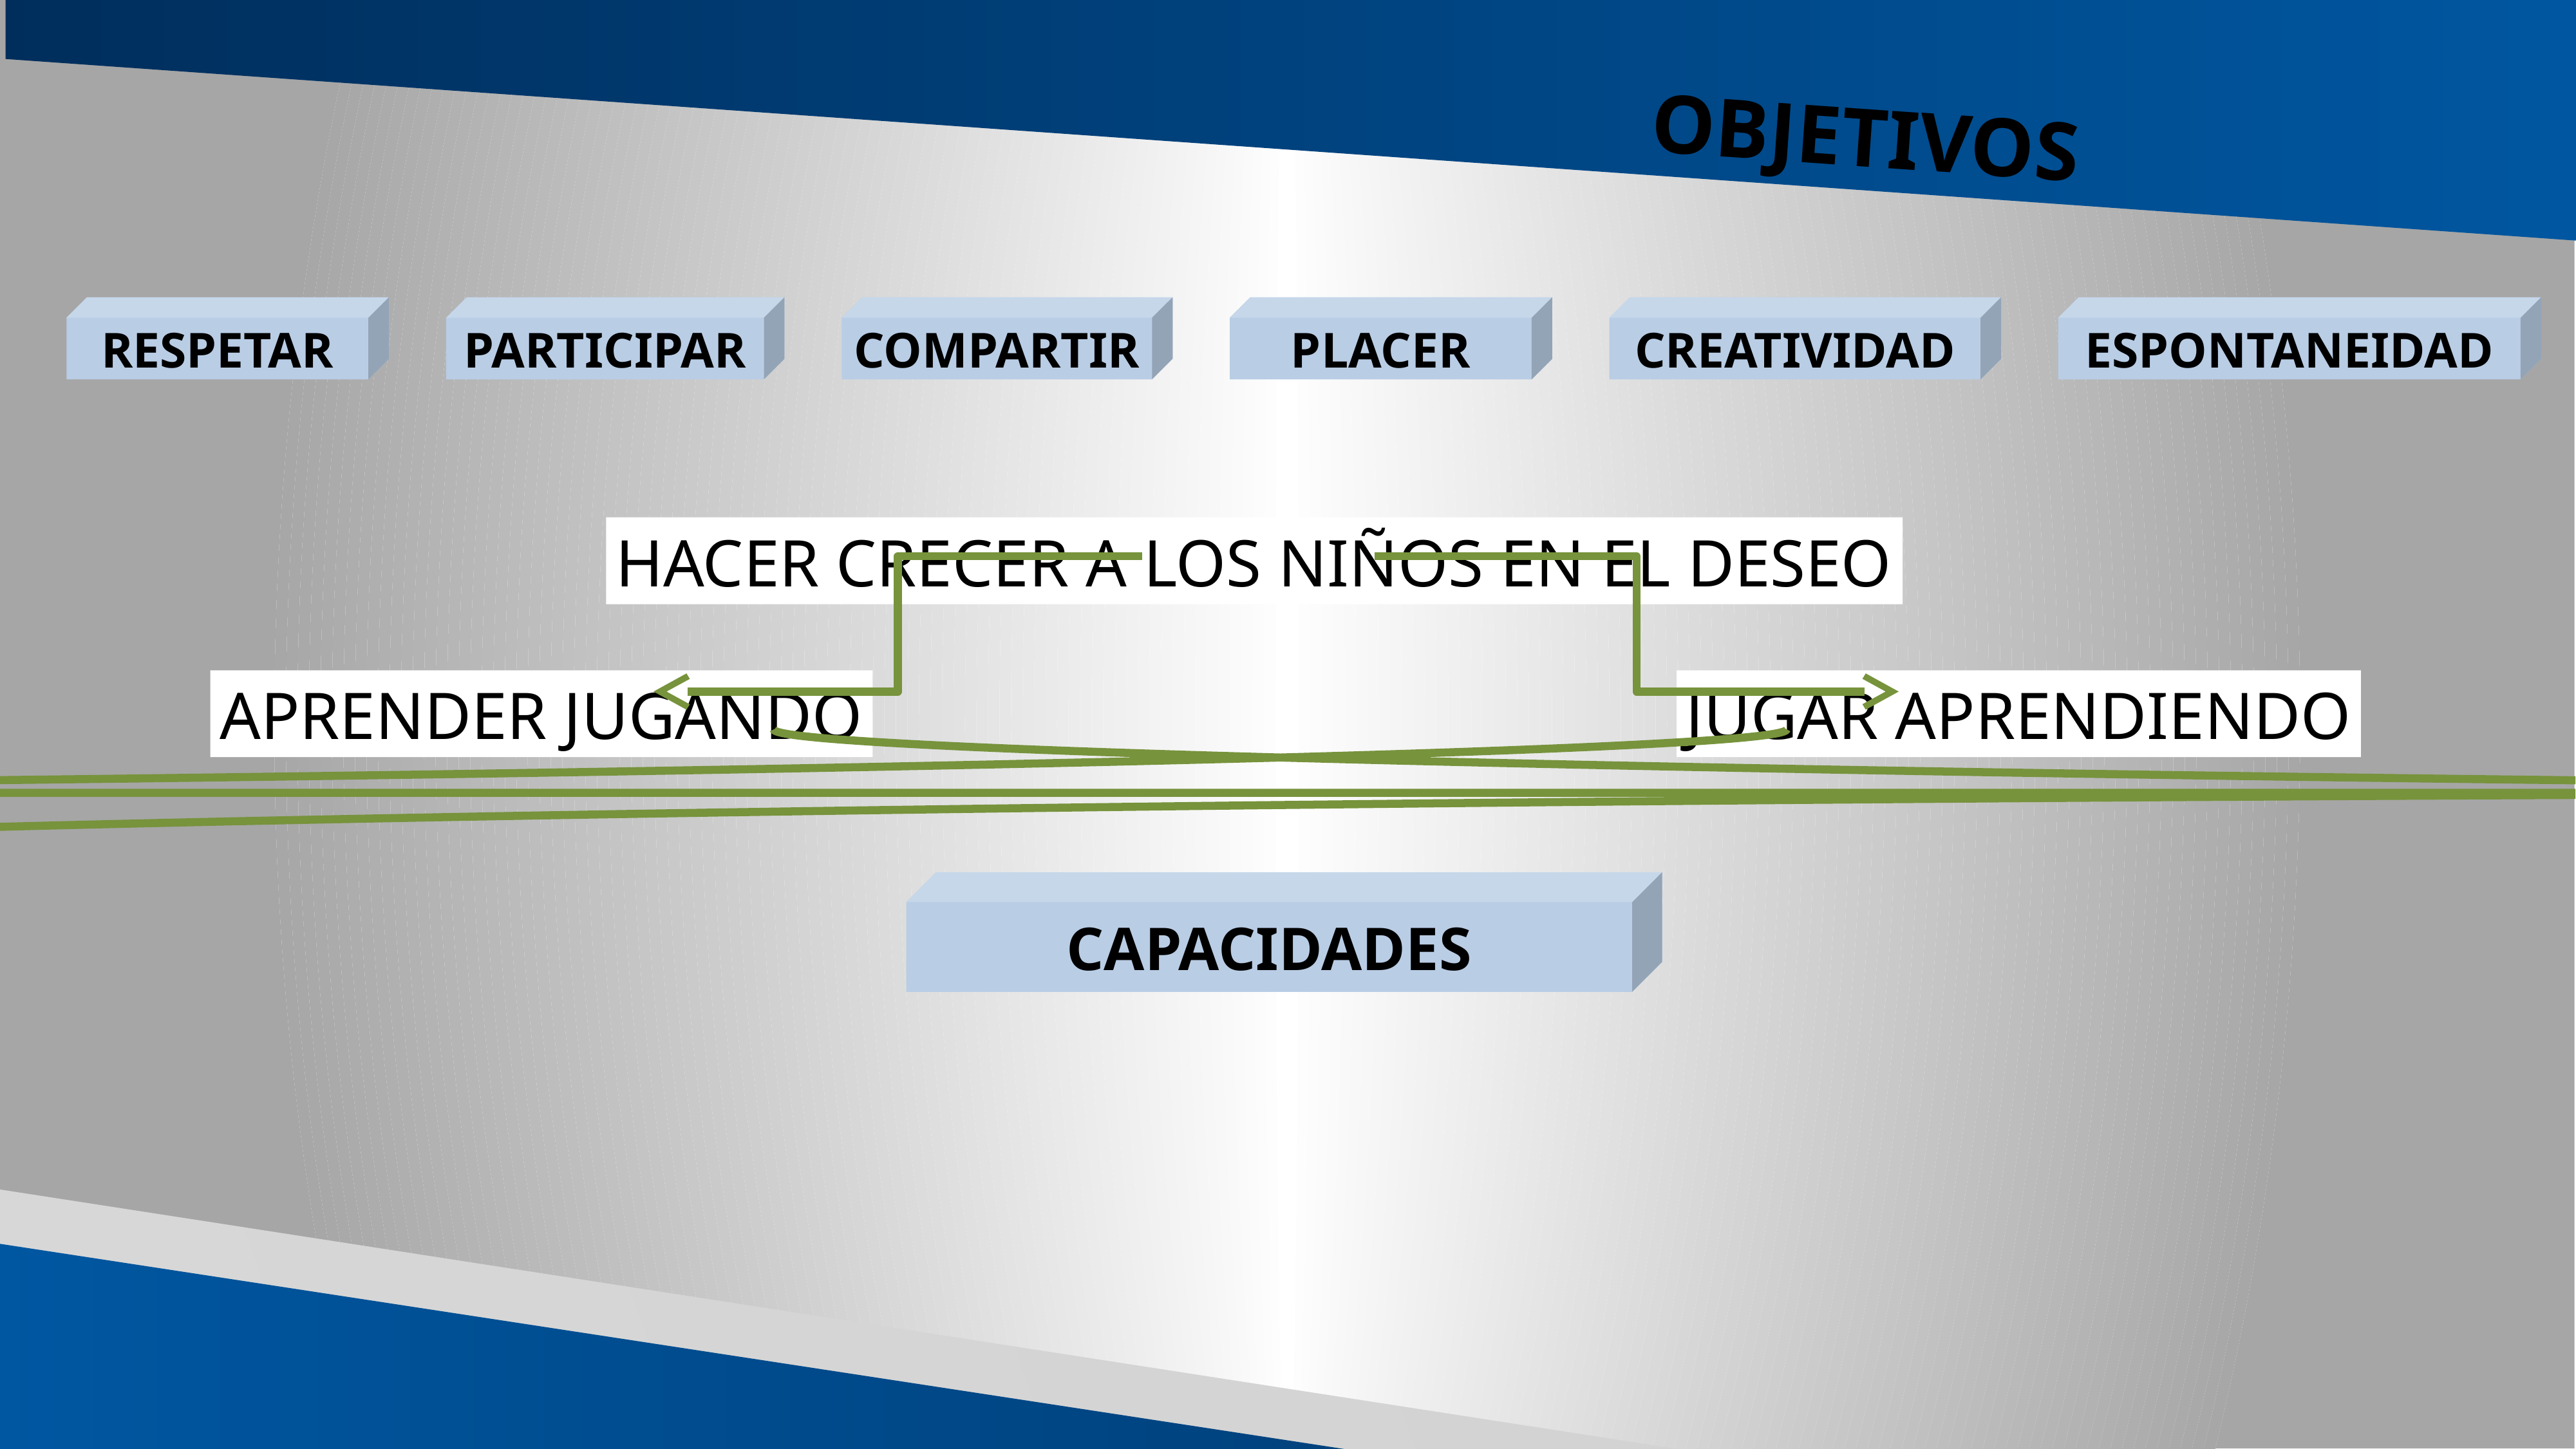

OBJETIVOS
RESPETAR
PARTICIPAR
COMPARTIR
PLACER
CREATIVIDAD
ESPONTANEIDAD
HACER CRECER A LOS NIÑOS EN EL DESEO
APRENDER JUGANDO
JUGAR APRENDIENDO
CAPACIDADES